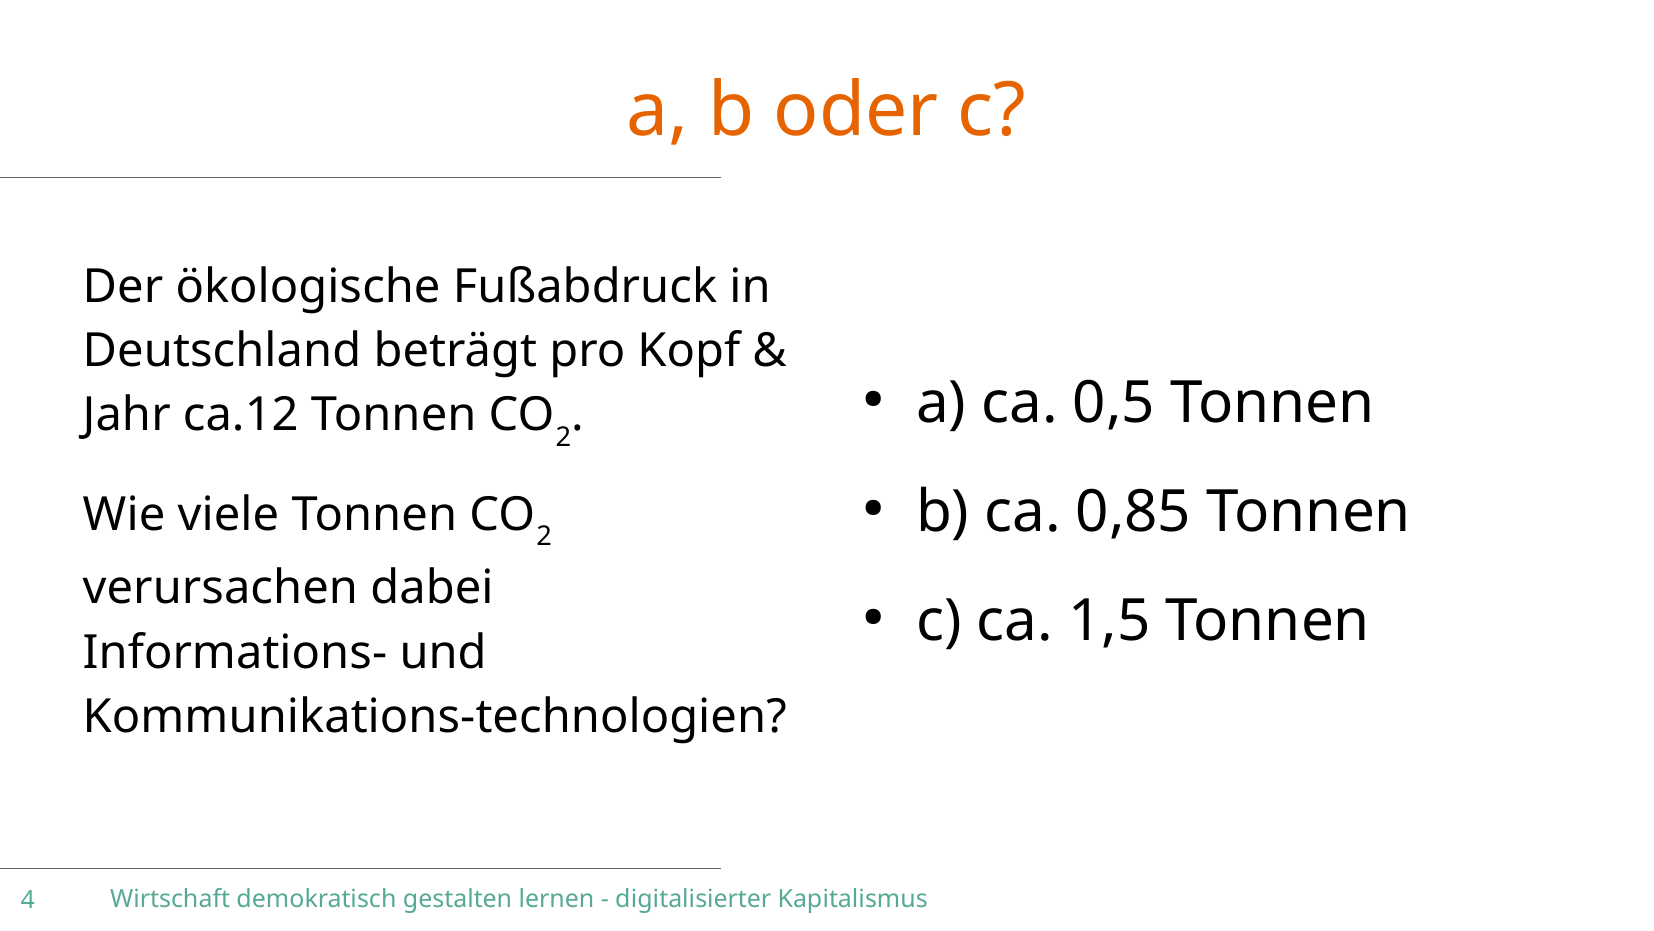

a, b oder c?
# Der ökologische Fußabdruck in Deutschland beträgt pro Kopf & Jahr ca.12 Tonnen CO2.
Wie viele Tonnen CO2 verursachen dabei Informations- und Kommunikations-technologien?
a) ca. 0,5 Tonnen
b) ca. 0,85 Tonnen
c) ca. 1,5 Tonnen